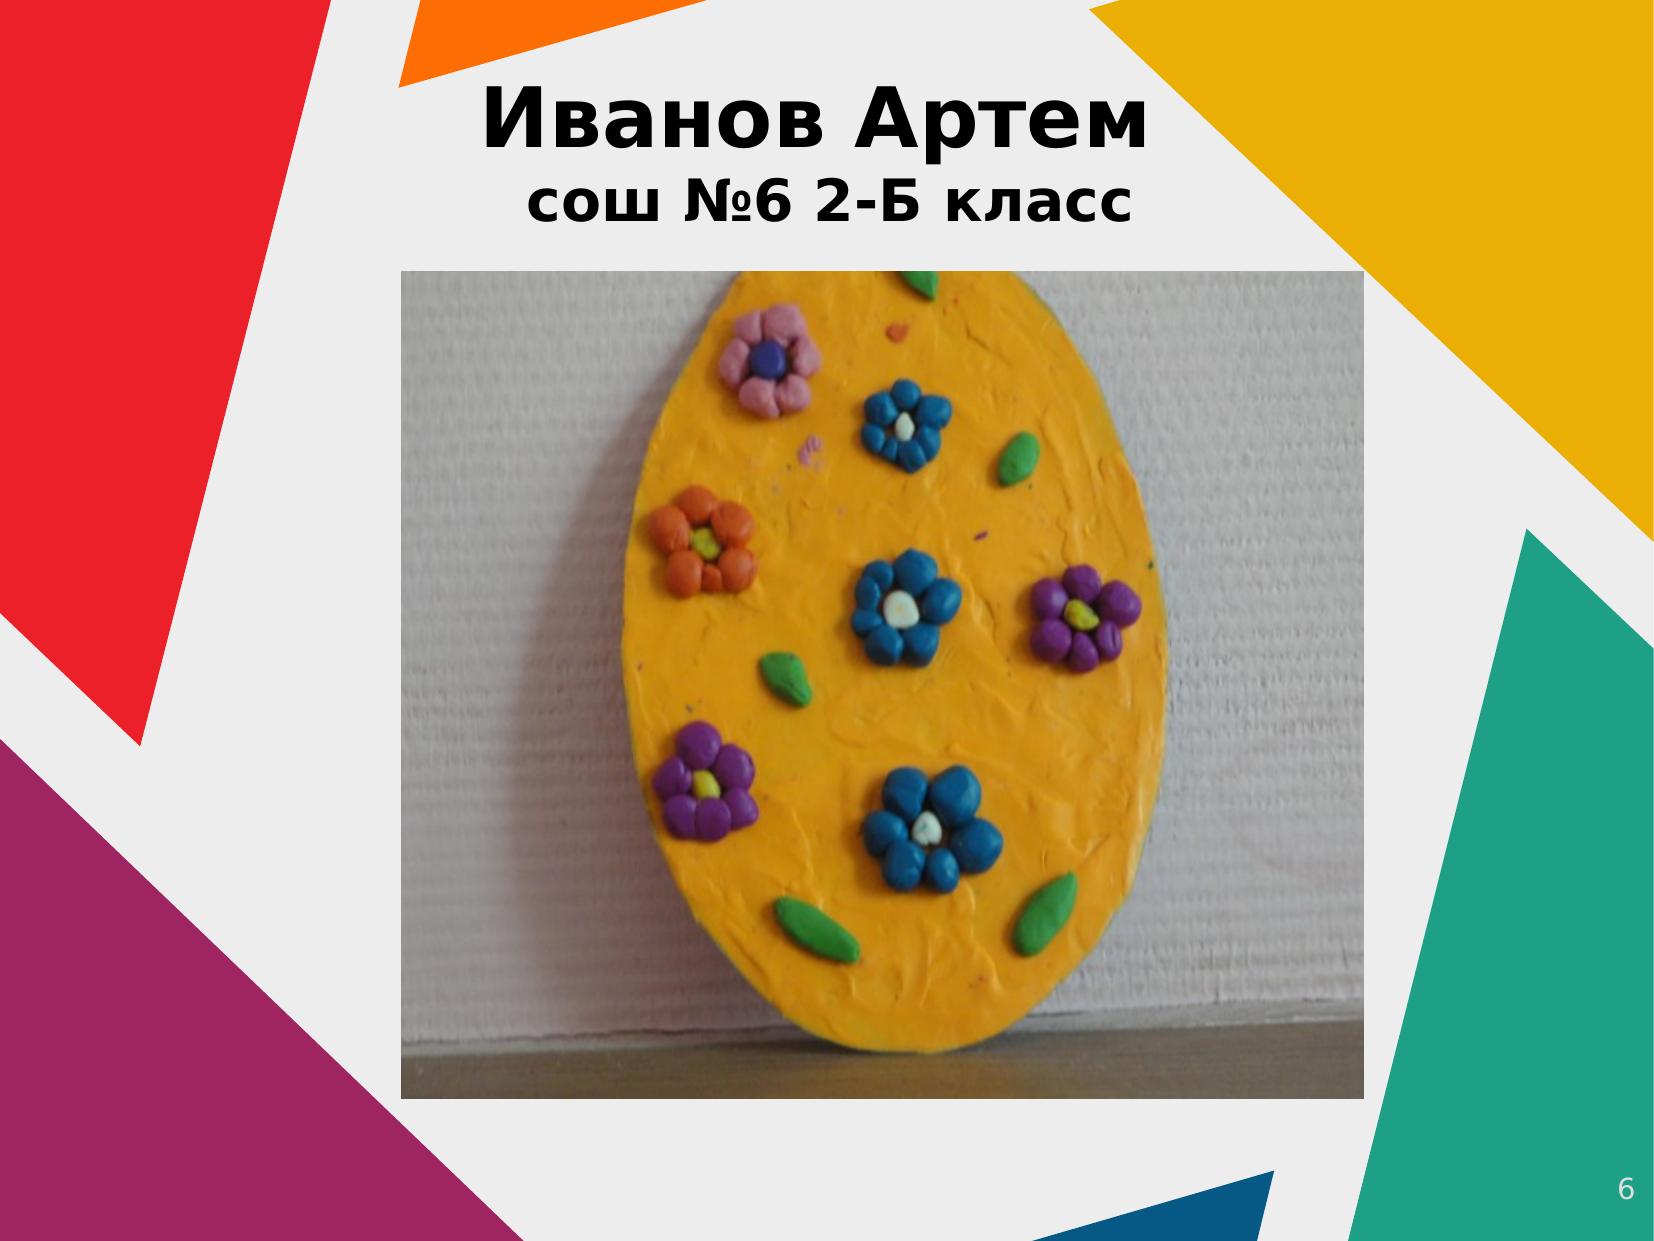

# Иванов Артем сош №6 2-Б класс
6